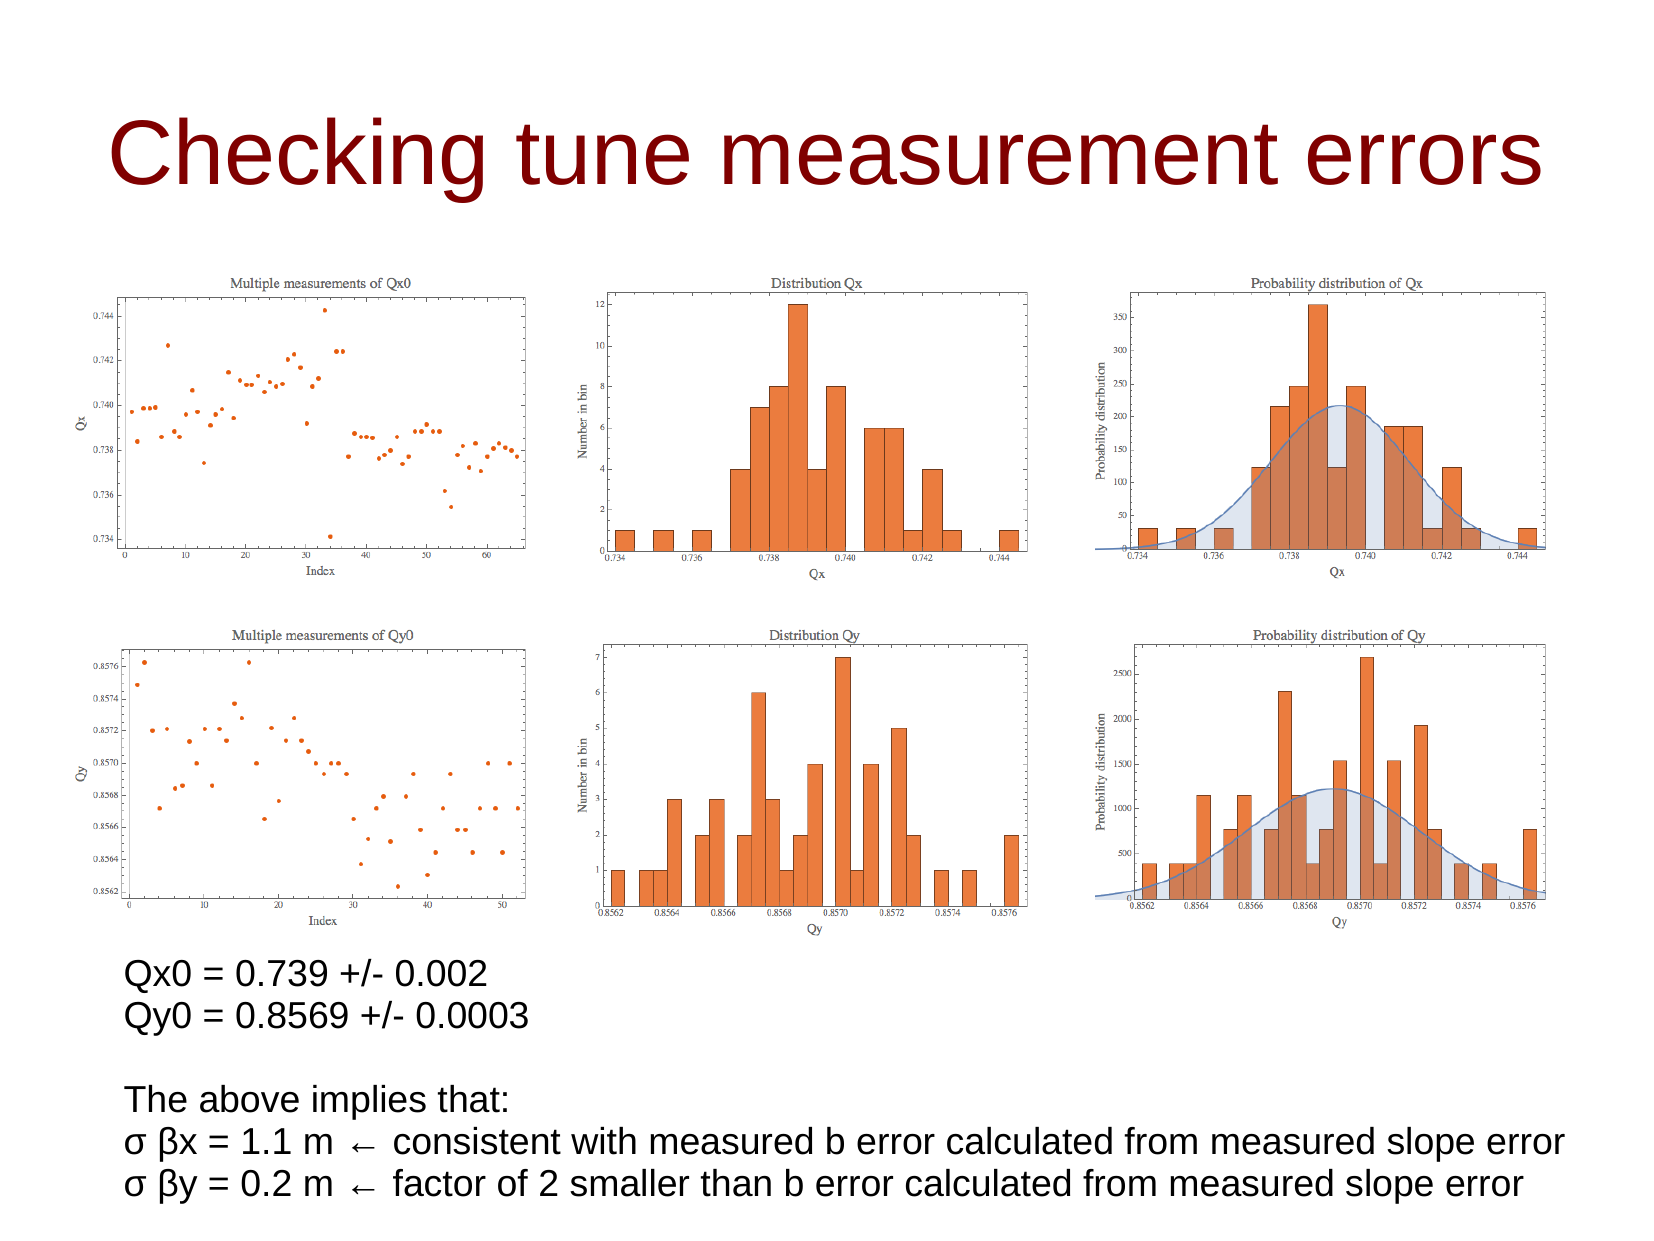

# Checking tune measurement errors
Qx0 = 0.739 +/- 0.002
Qy0 = 0.8569 +/- 0.0003
The above implies that:
σ βx = 1.1 m ← consistent with measured b error calculated from measured slope error
σ βy = 0.2 m ← factor of 2 smaller than b error calculated from measured slope error